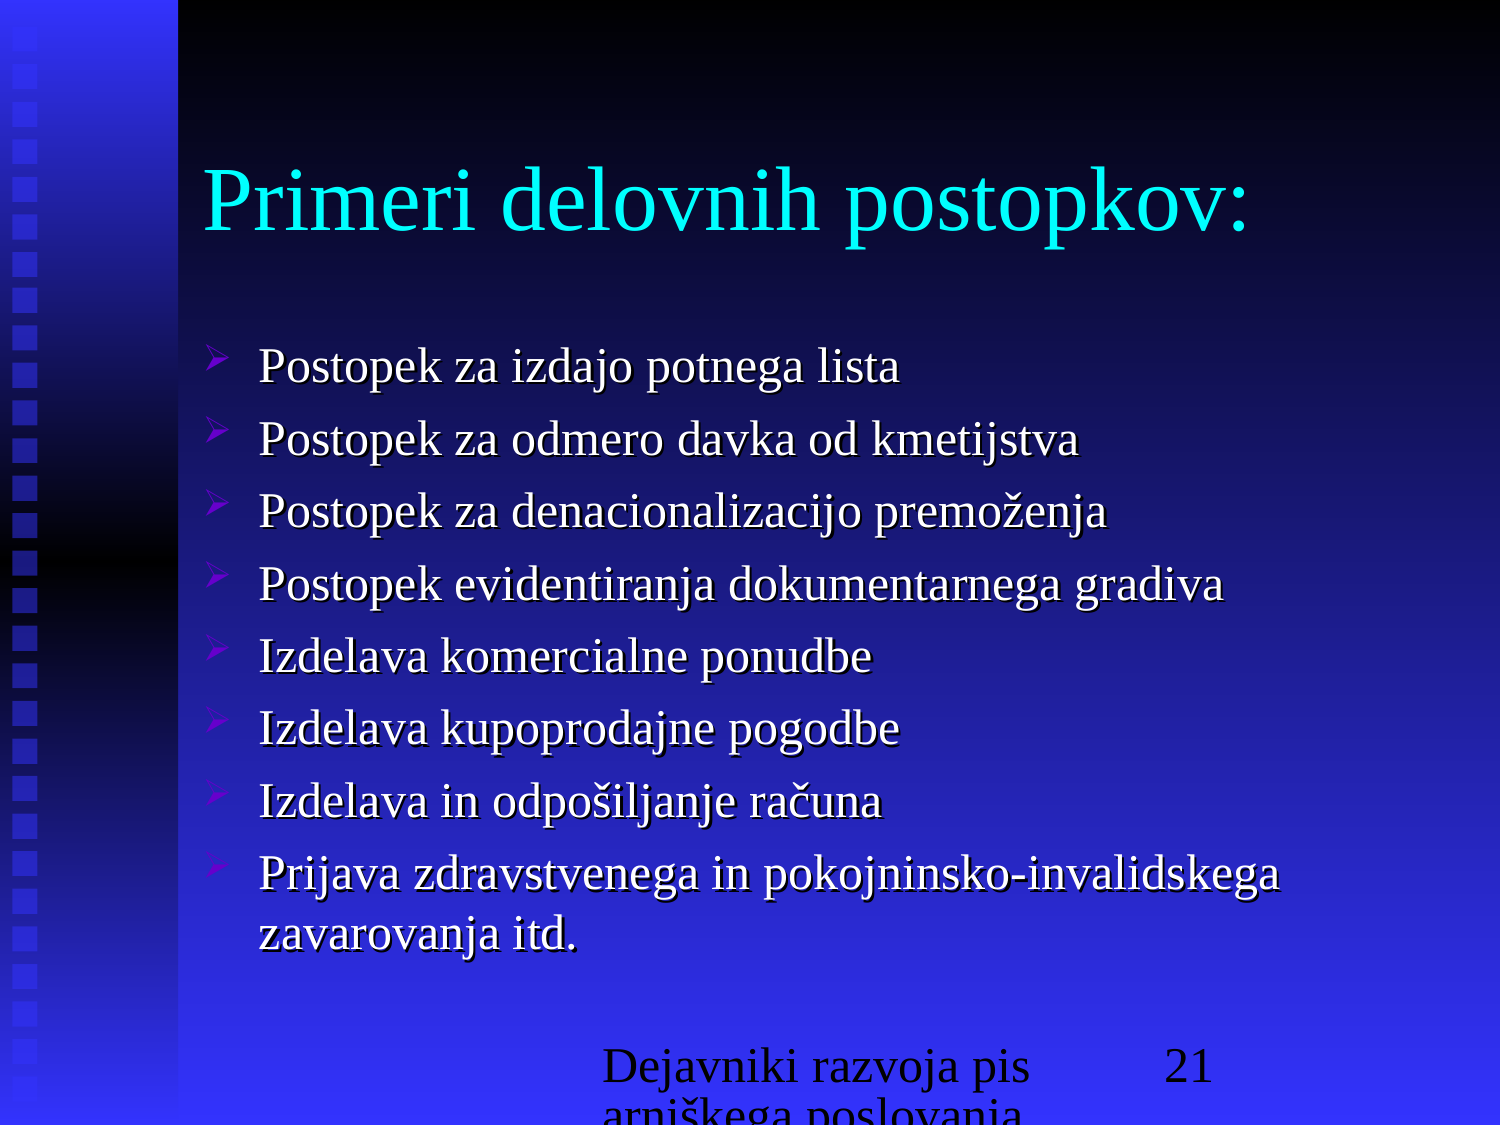

# Primeri delovnih postopkov:
Postopek za izdajo potnega lista
Postopek za odmero davka od kmetijstva
Postopek za denacionalizacijo premoženja
Postopek evidentiranja dokumentarnega gradiva
Izdelava komercialne ponudbe
Izdelava kupoprodajne pogodbe
Izdelava in odpošiljanje računa
Prijava zdravstvenega in pokojninsko-invalidskega zavarovanja itd.
Dejavniki razvoja pisarniškega poslovanja
21